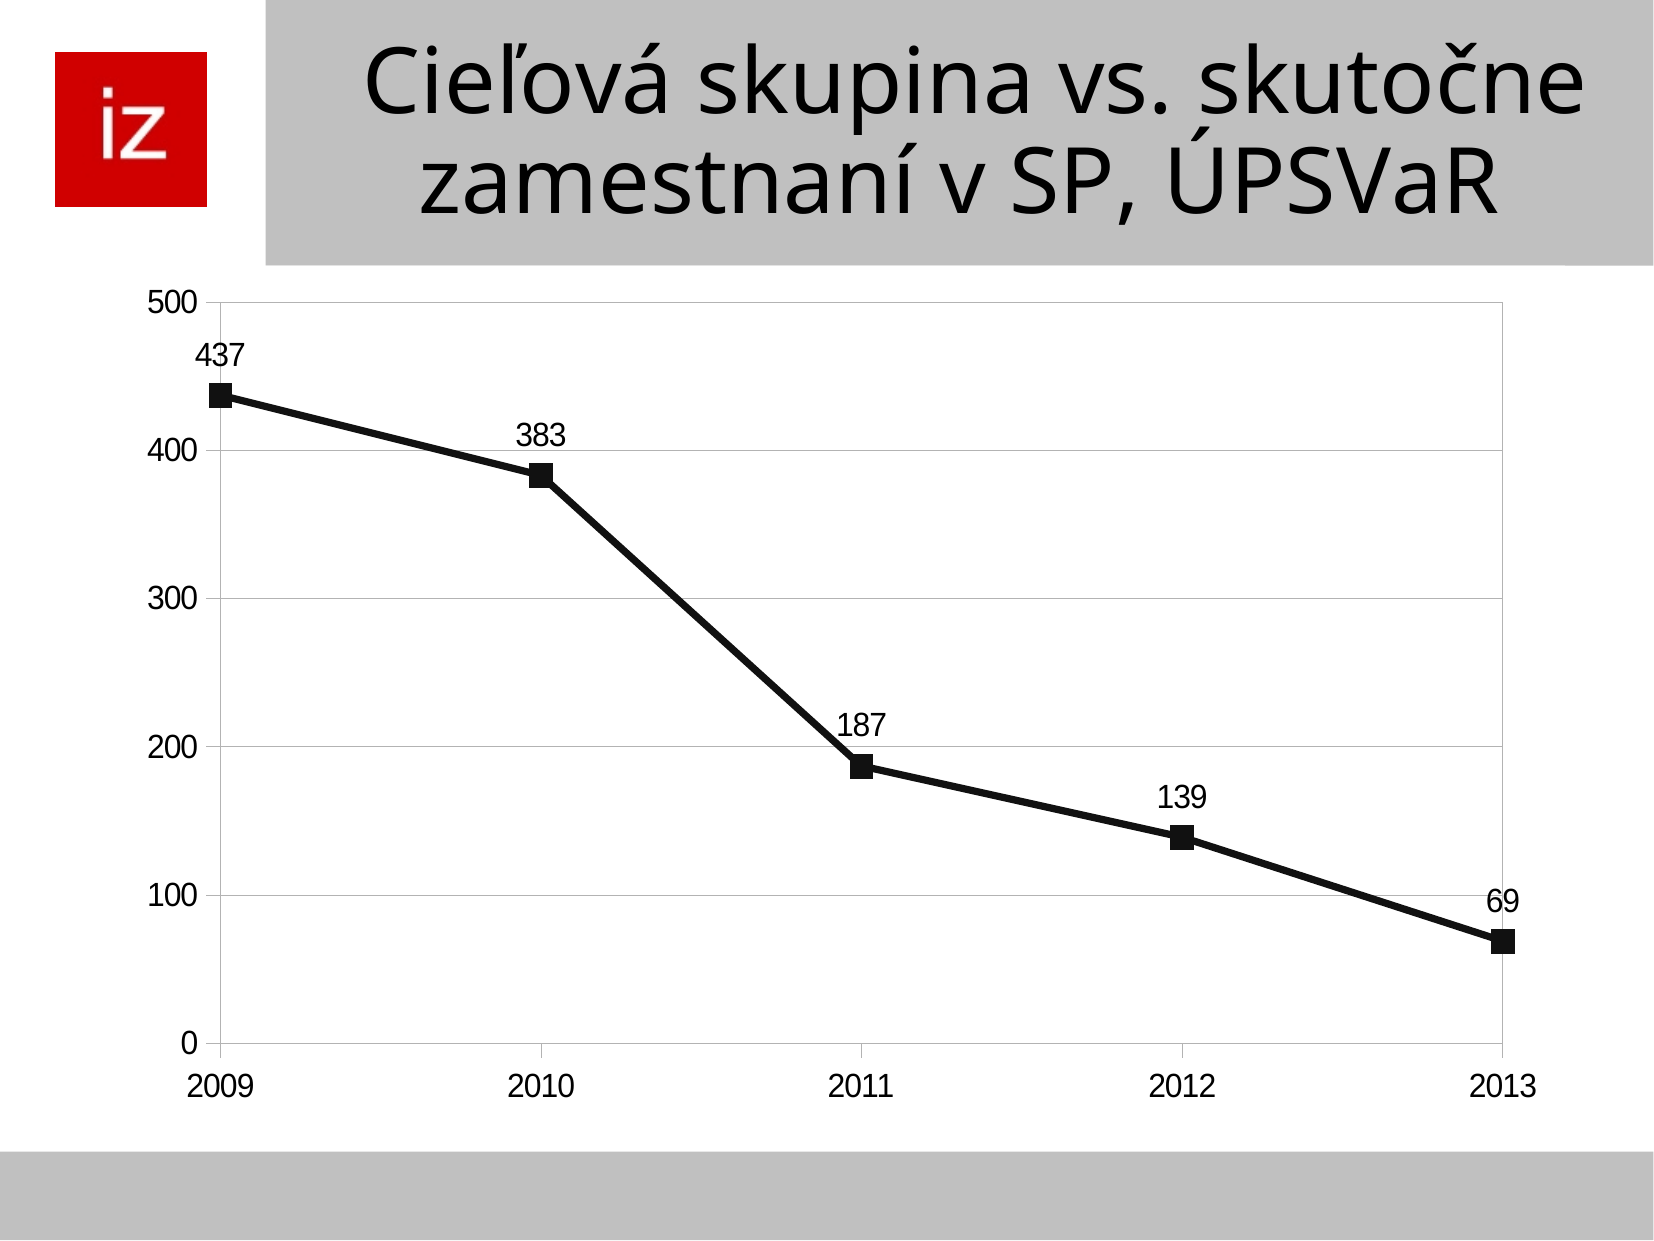

# Cieľová skupina vs. skutočne zamestnaní v SP, ÚPSVaR